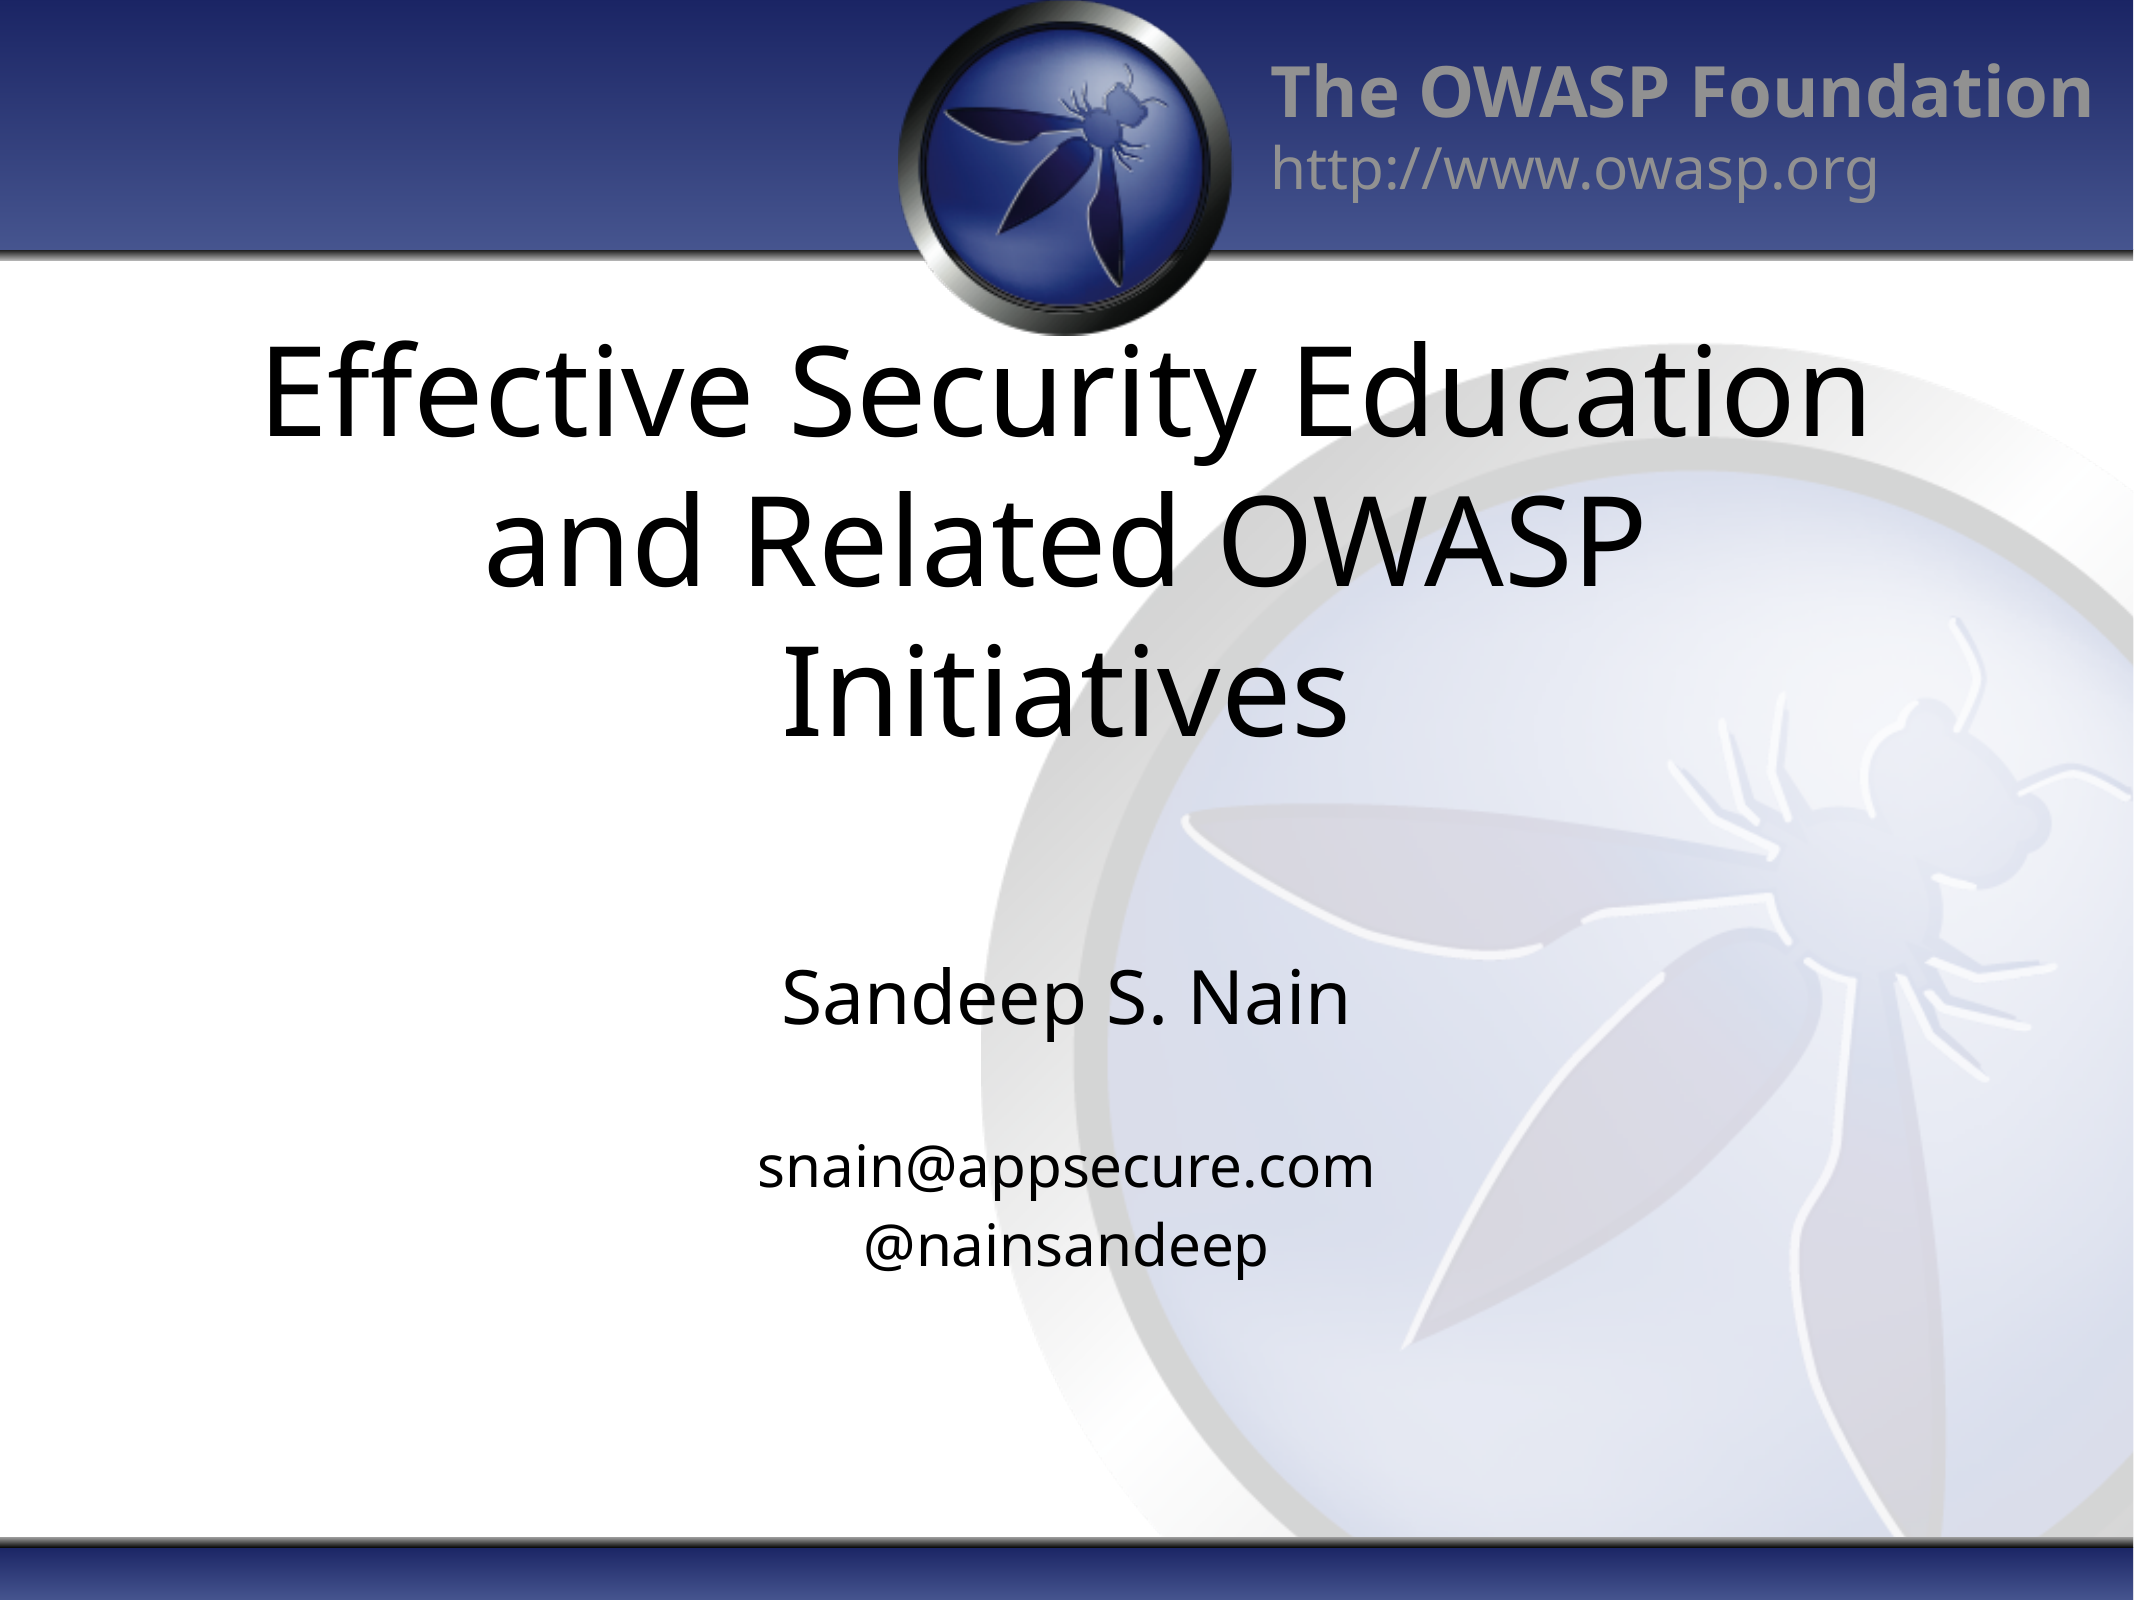

# Effective Security Education and Related OWASP Initiatives
Sandeep S. Nain
snain@appsecure.com
@nainsandeep